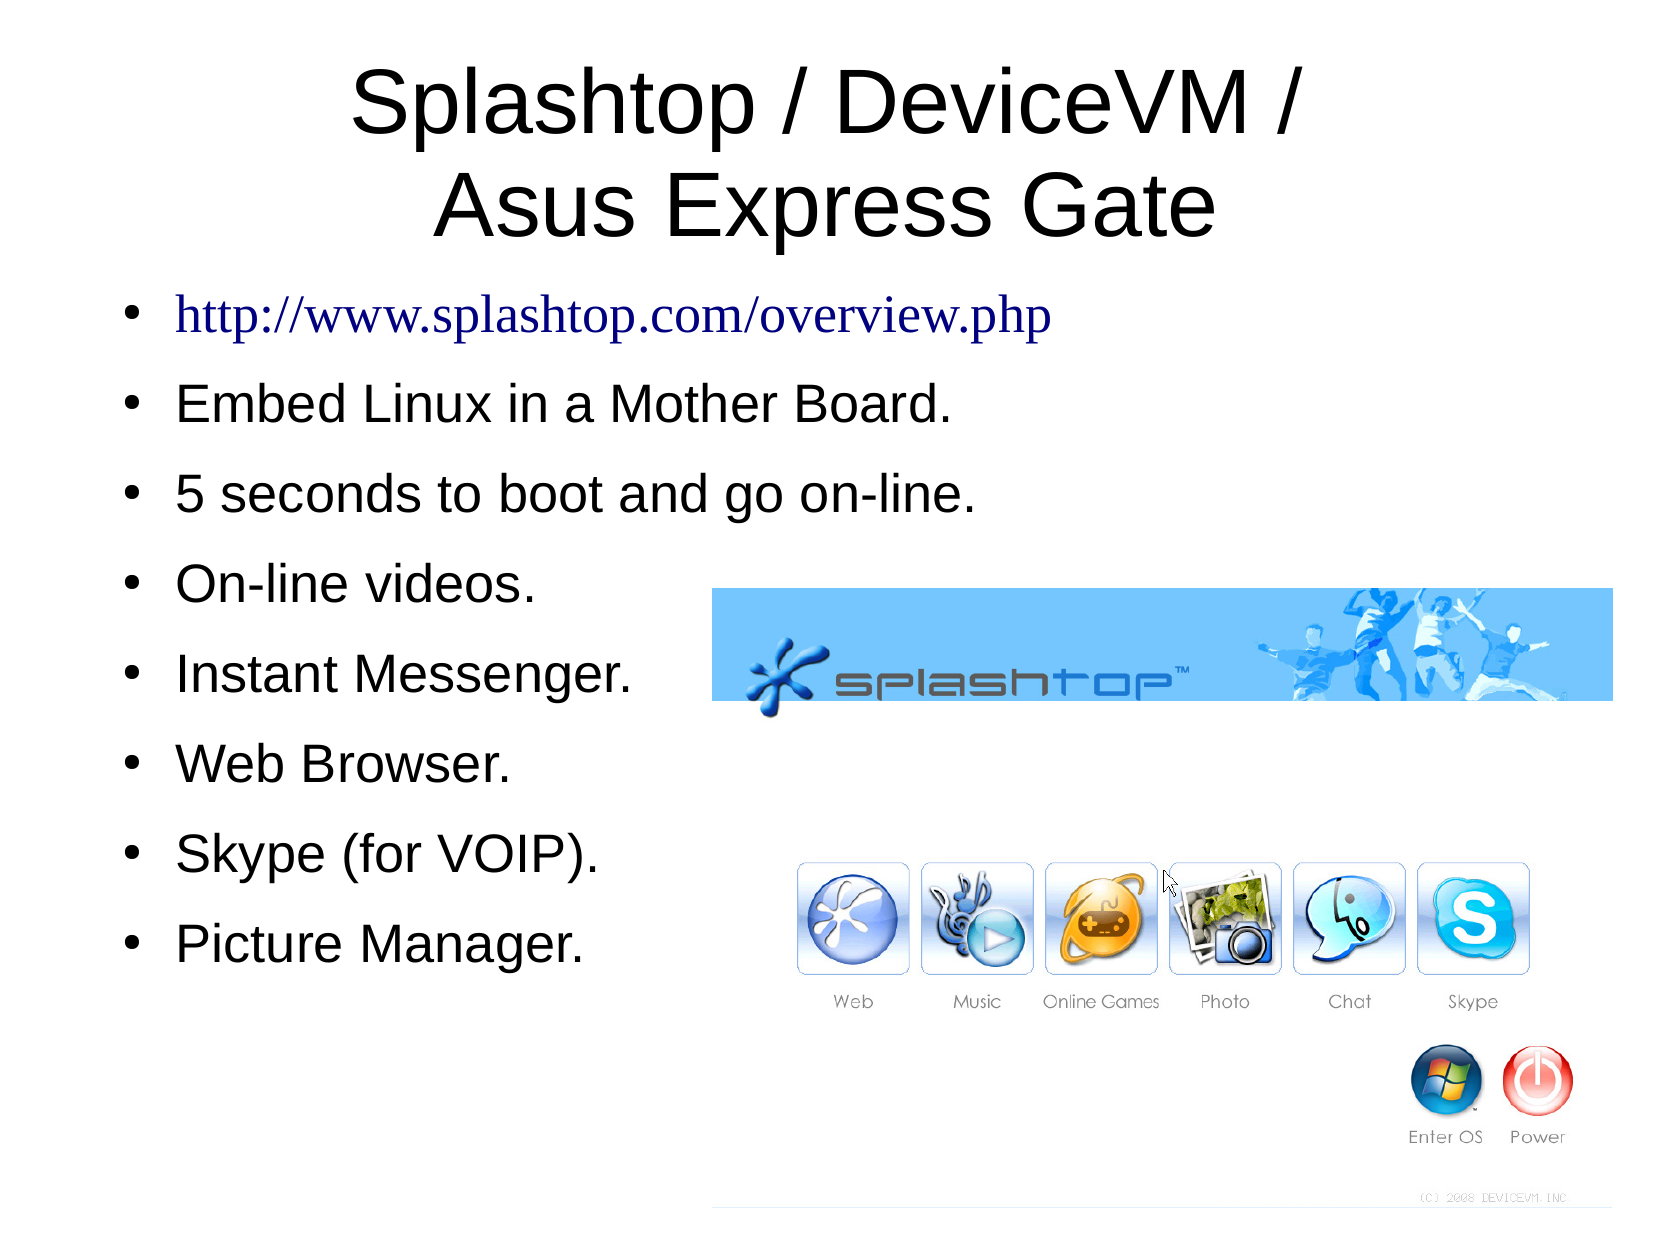

# Splashtop / DeviceVM / Asus Express Gate
http://www.splashtop.com/overview.php
Embed Linux in a Mother Board.
5 seconds to boot and go on-line.
On-line videos.
Instant Messenger.
Web Browser.
Skype (for VOIP).
Picture Manager.